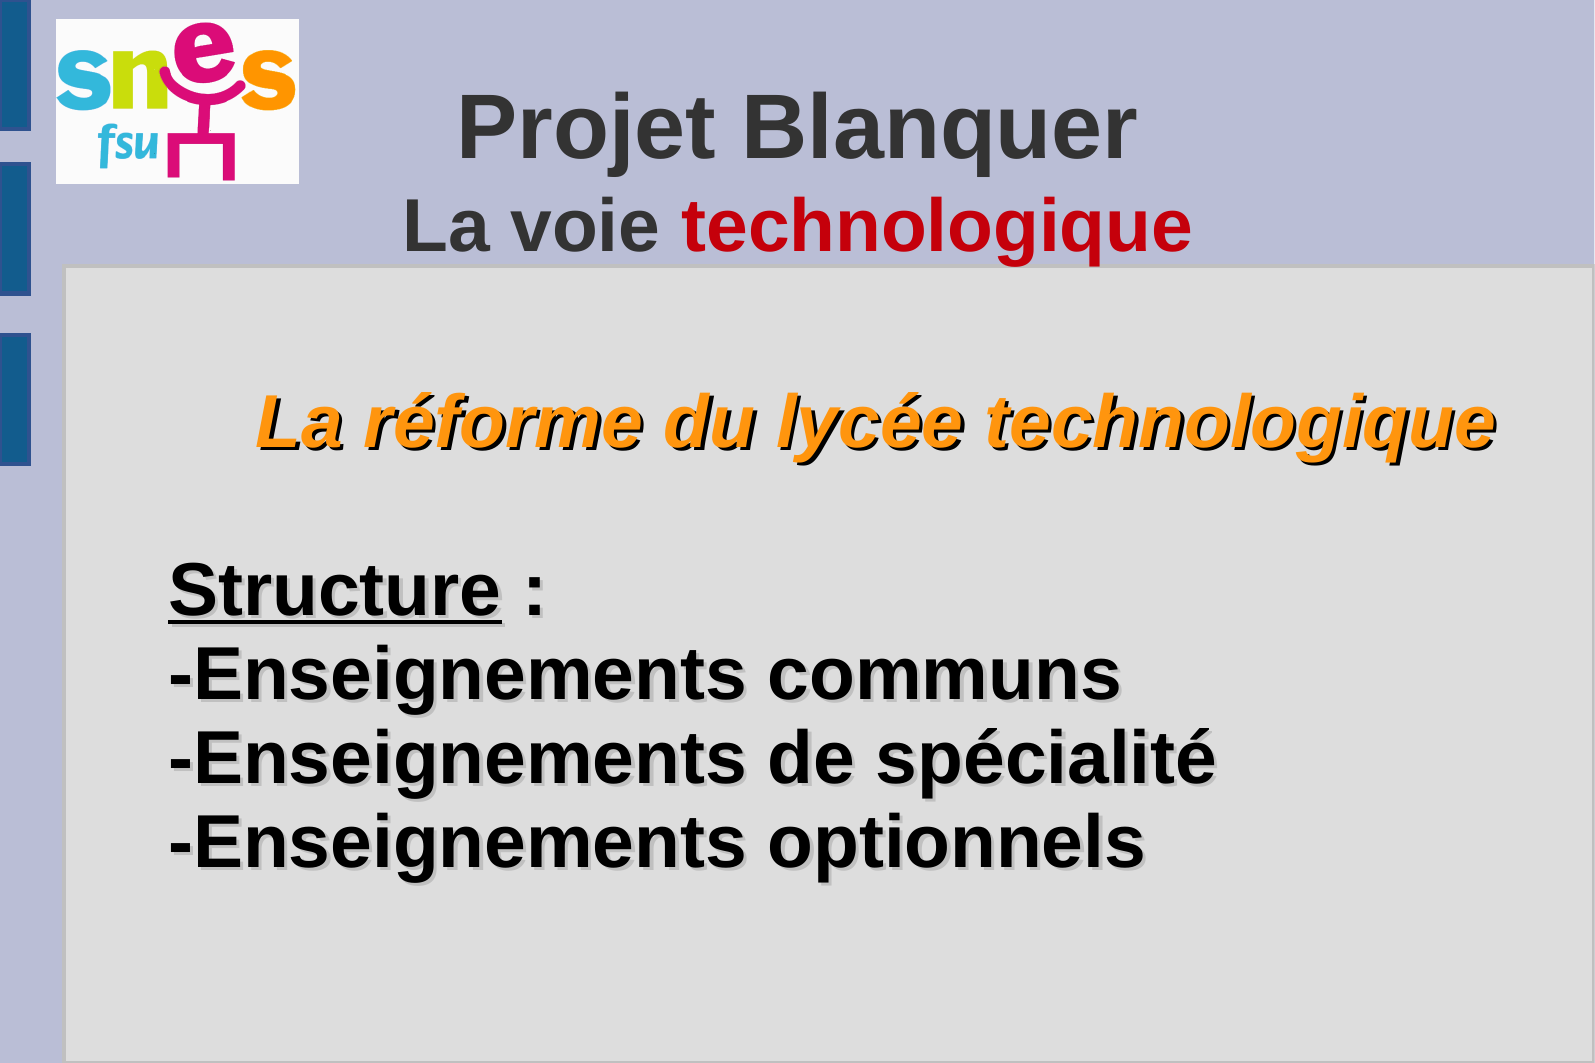

# Projet Blanquer La voie technologique
La réforme du lycée technologique
Structure :
-Enseignements communs
-Enseignements de spécialité
-Enseignements optionnels